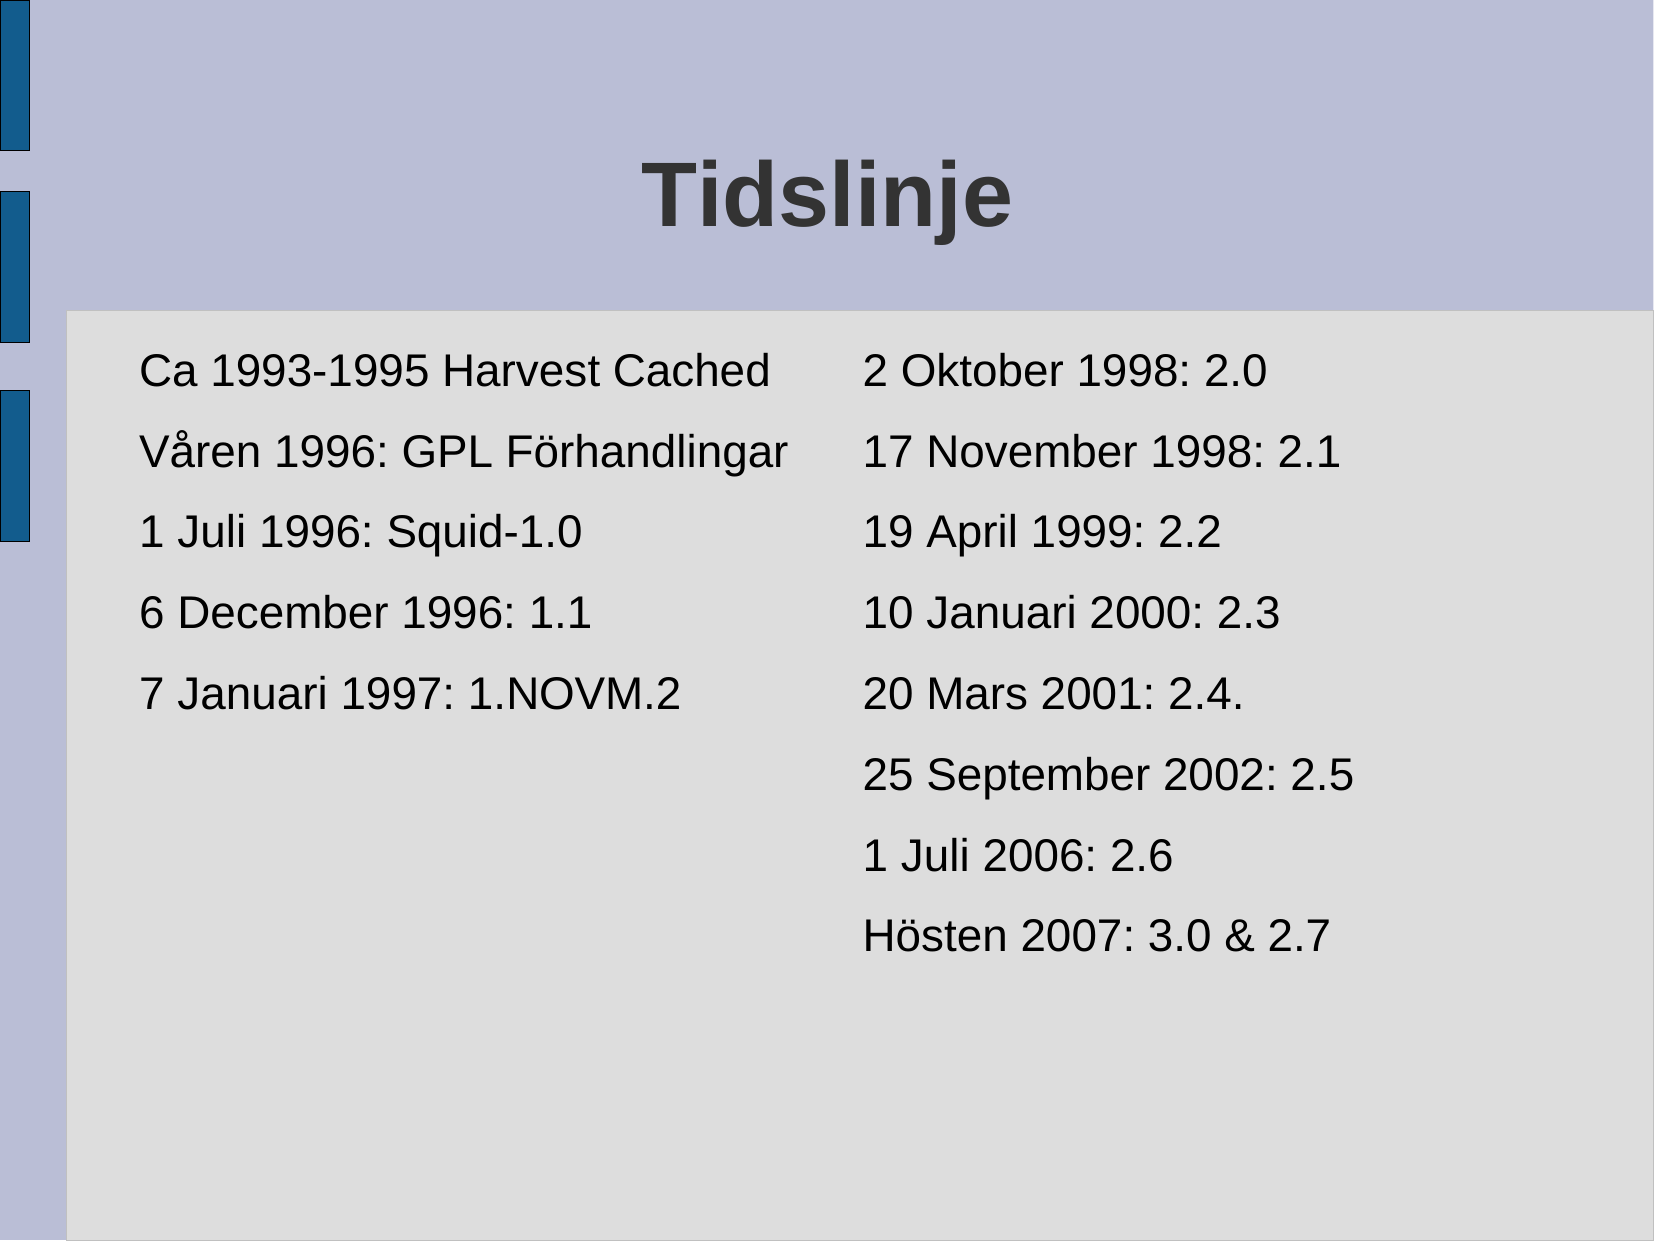

# Tidslinje
Ca 1993-1995 Harvest Cached
Våren 1996: GPL Förhandlingar
1 Juli 1996: Squid-1.0
6 December 1996: 1.1
7 Januari 1997: 1.NOVM.2
2 Oktober 1998: 2.0
17 November 1998: 2.1
19 April 1999: 2.2
10 Januari 2000: 2.3
20 Mars 2001: 2.4.
25 September 2002: 2.5
1 Juli 2006: 2.6
Hösten 2007: 3.0 & 2.7